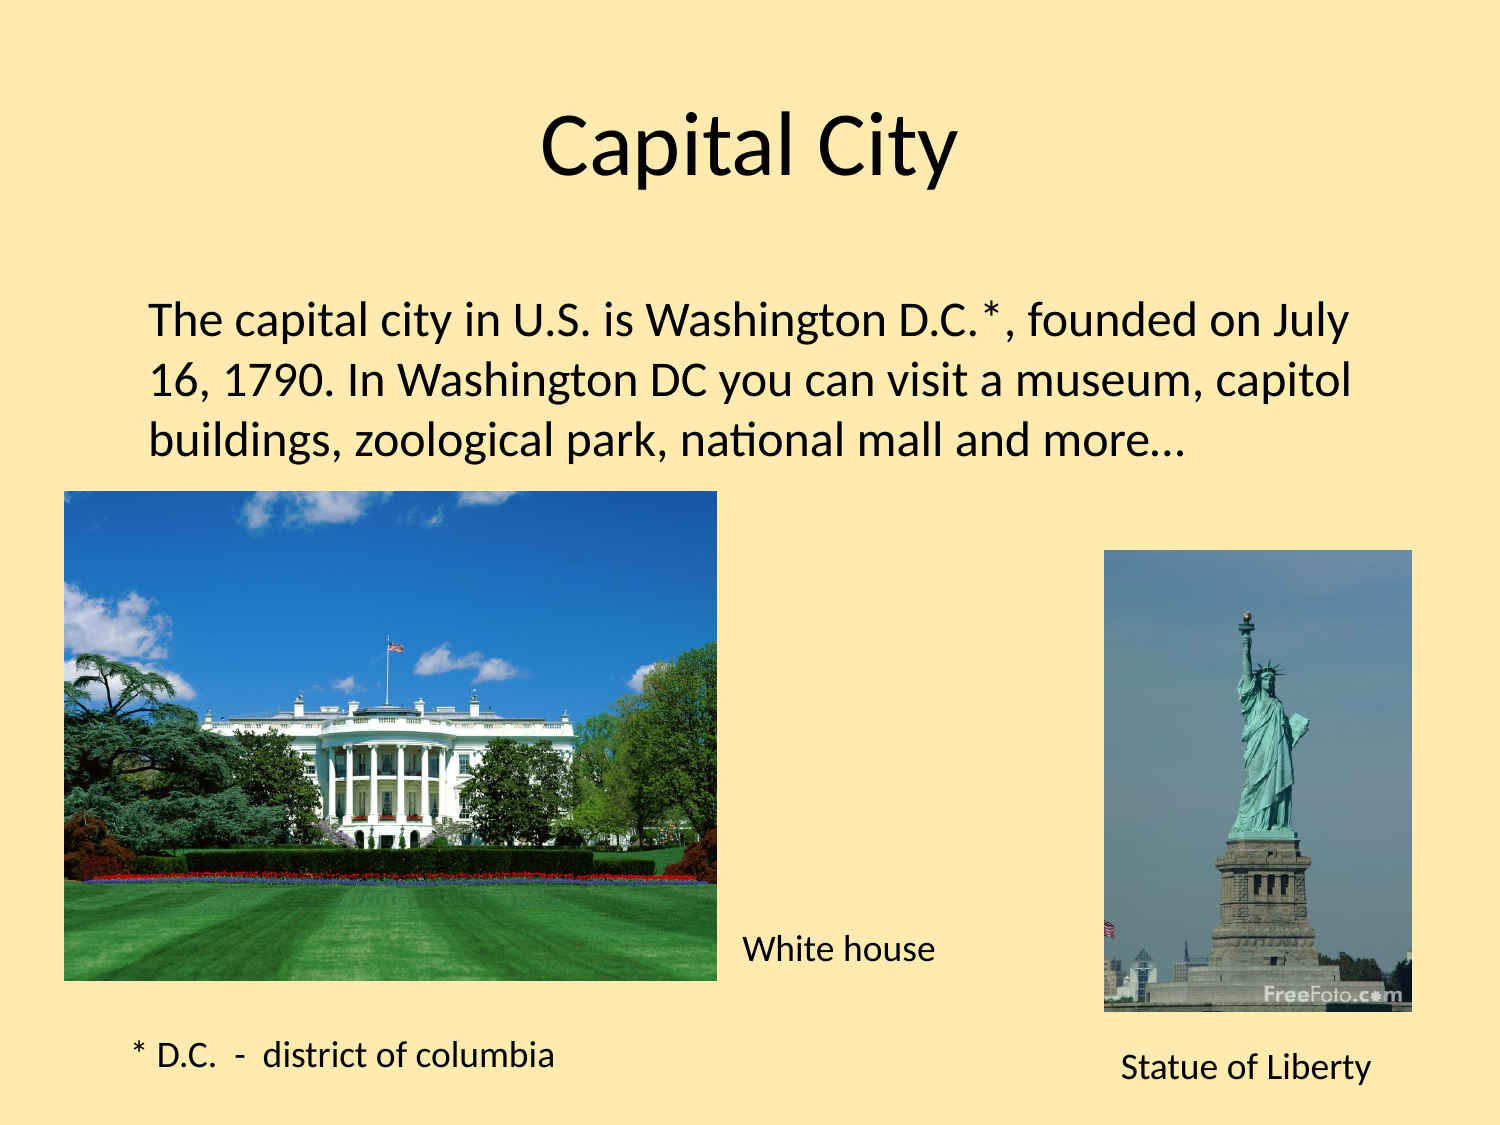

# Capital City
 The capital city in U.S. is Washington D.C.*, founded on July 16, 1790. In Washington DC you can visit a museum, capitol buildings, zoological park, national mall and more…
White house
* D.C. - district of columbia
Statue of Liberty